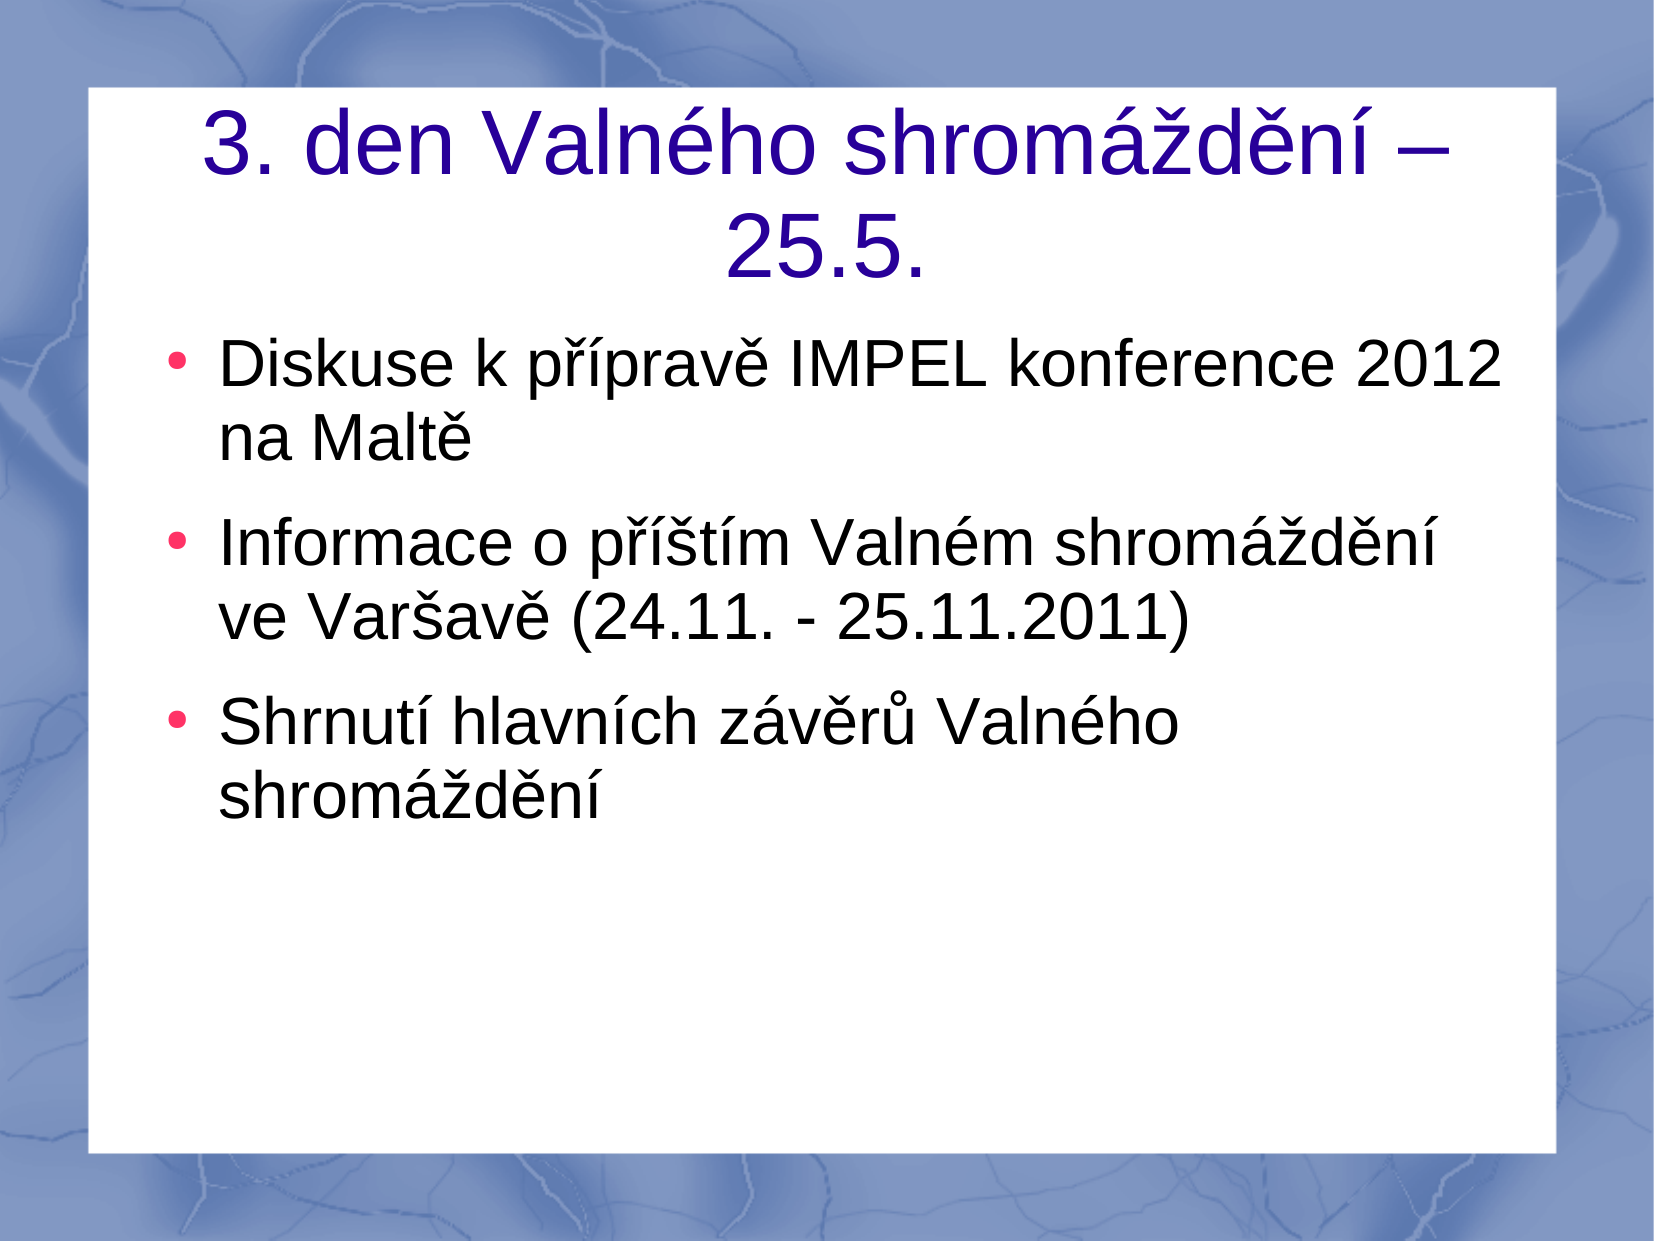

# 3. den Valného shromáždění – 25.5.
Diskuse k přípravě IMPEL konference 2012 na Maltě
Informace o příštím Valném shromáždění ve Varšavě (24.11. - 25.11.2011)
Shrnutí hlavních závěrů Valného shromáždění